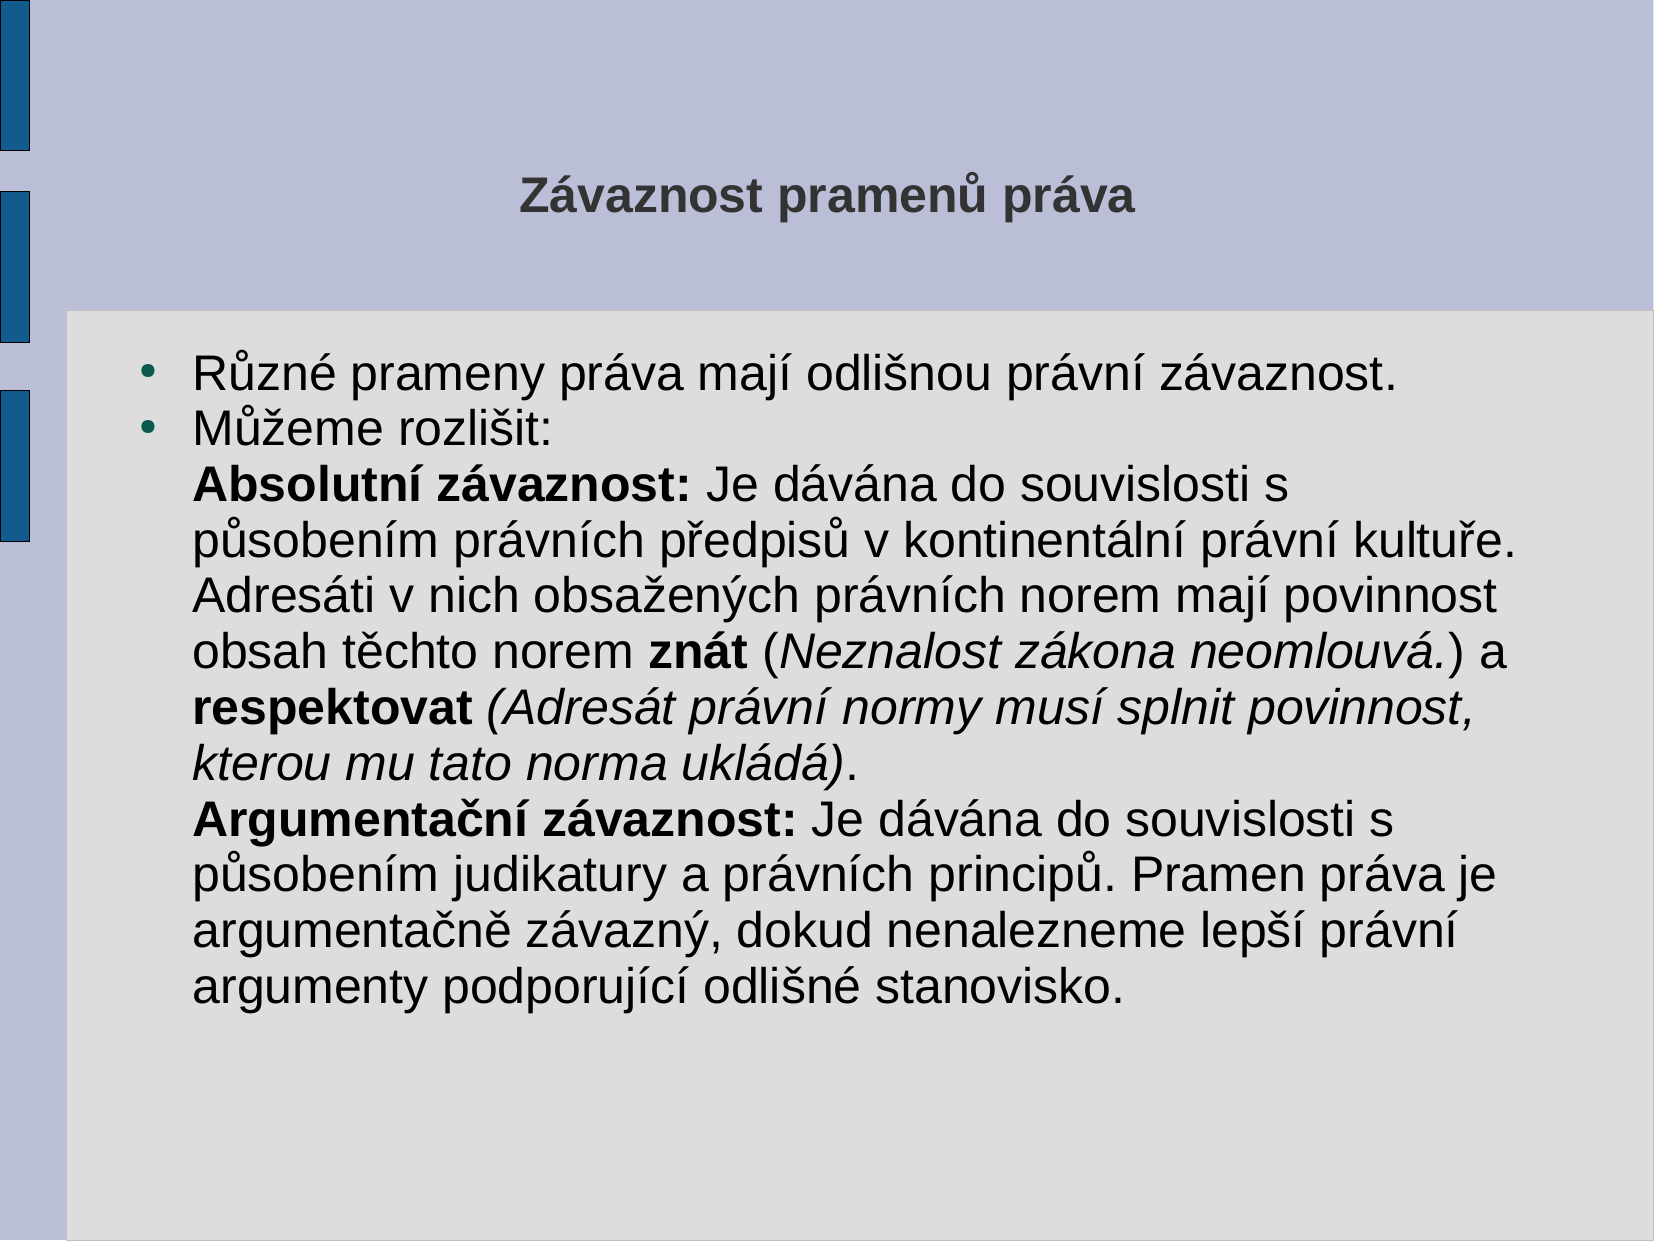

# Závaznost pramenů práva
Různé prameny práva mají odlišnou právní závaznost.
Můžeme rozlišit:
Absolutní závaznost: Je dávána do souvislosti s působením právních předpisů v kontinentální právní kultuře. Adresáti v nich obsažených právních norem mají povinnost obsah těchto norem znát (Neznalost zákona neomlouvá.) a respektovat (Adresát právní normy musí splnit povinnost, kterou mu tato norma ukládá).
Argumentační závaznost: Je dávána do souvislosti s působením judikatury a právních principů. Pramen práva je argumentačně závazný, dokud nenalezneme lepší právní argumenty podporující odlišné stanovisko.